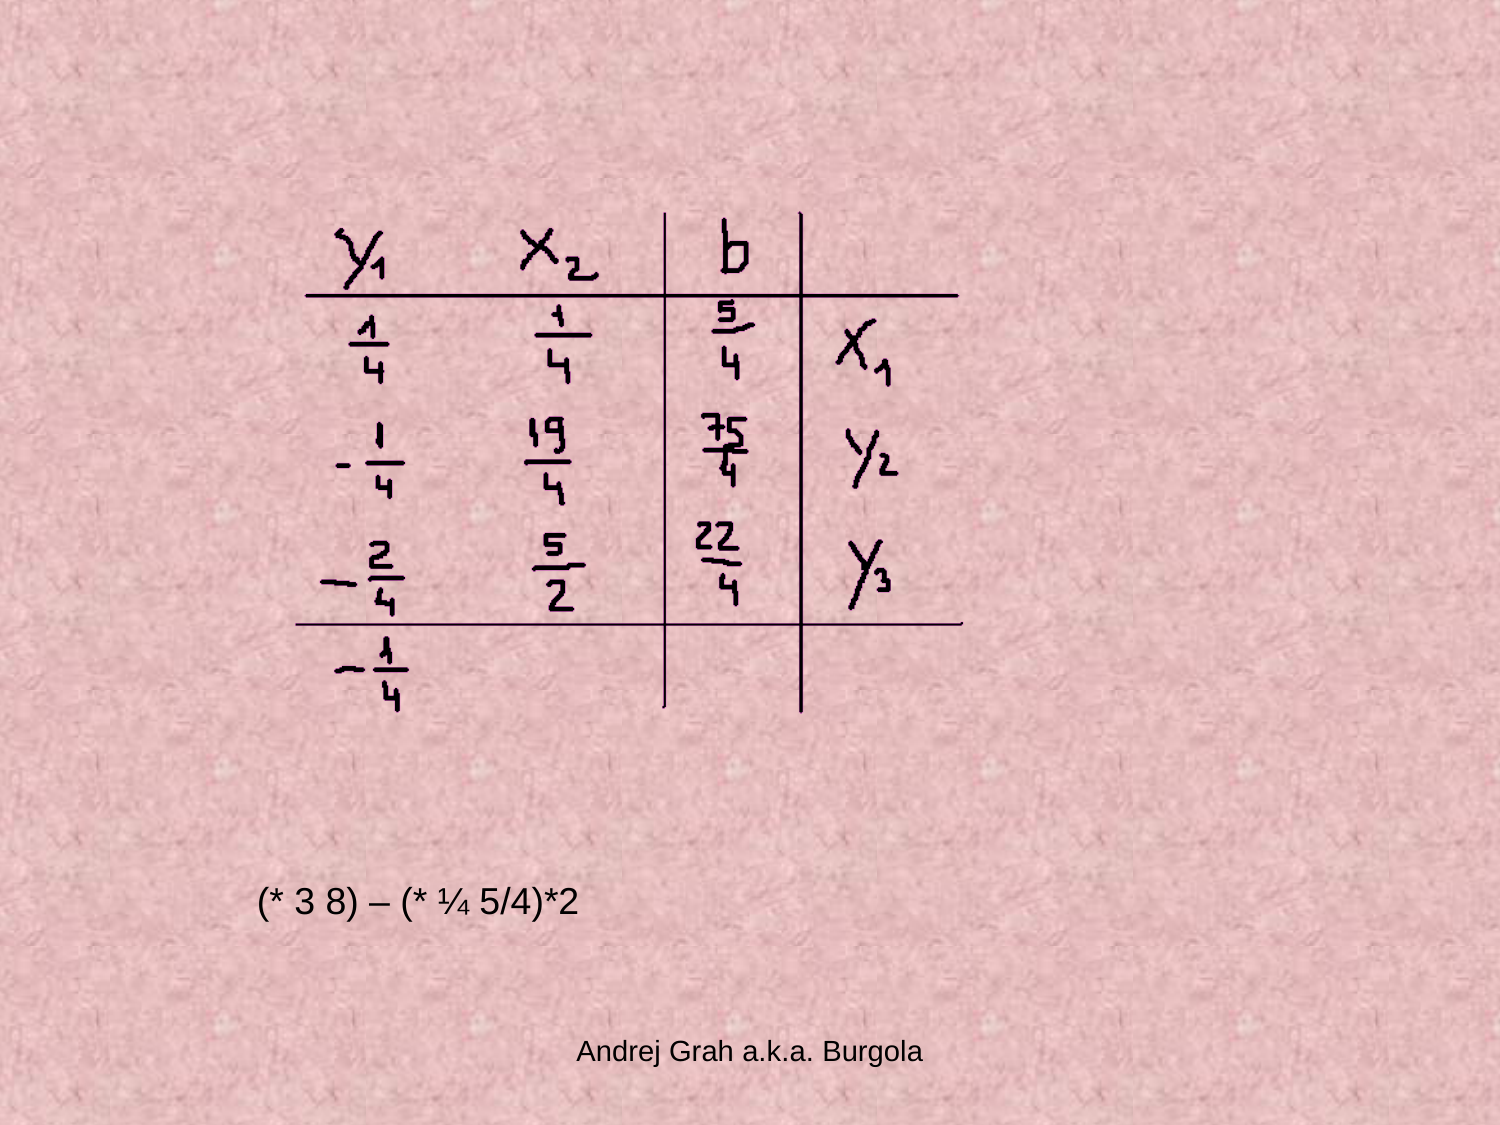

(* 3 8) – (* ¼ 5/4)*2
Andrej Grah a.k.a. Burgola